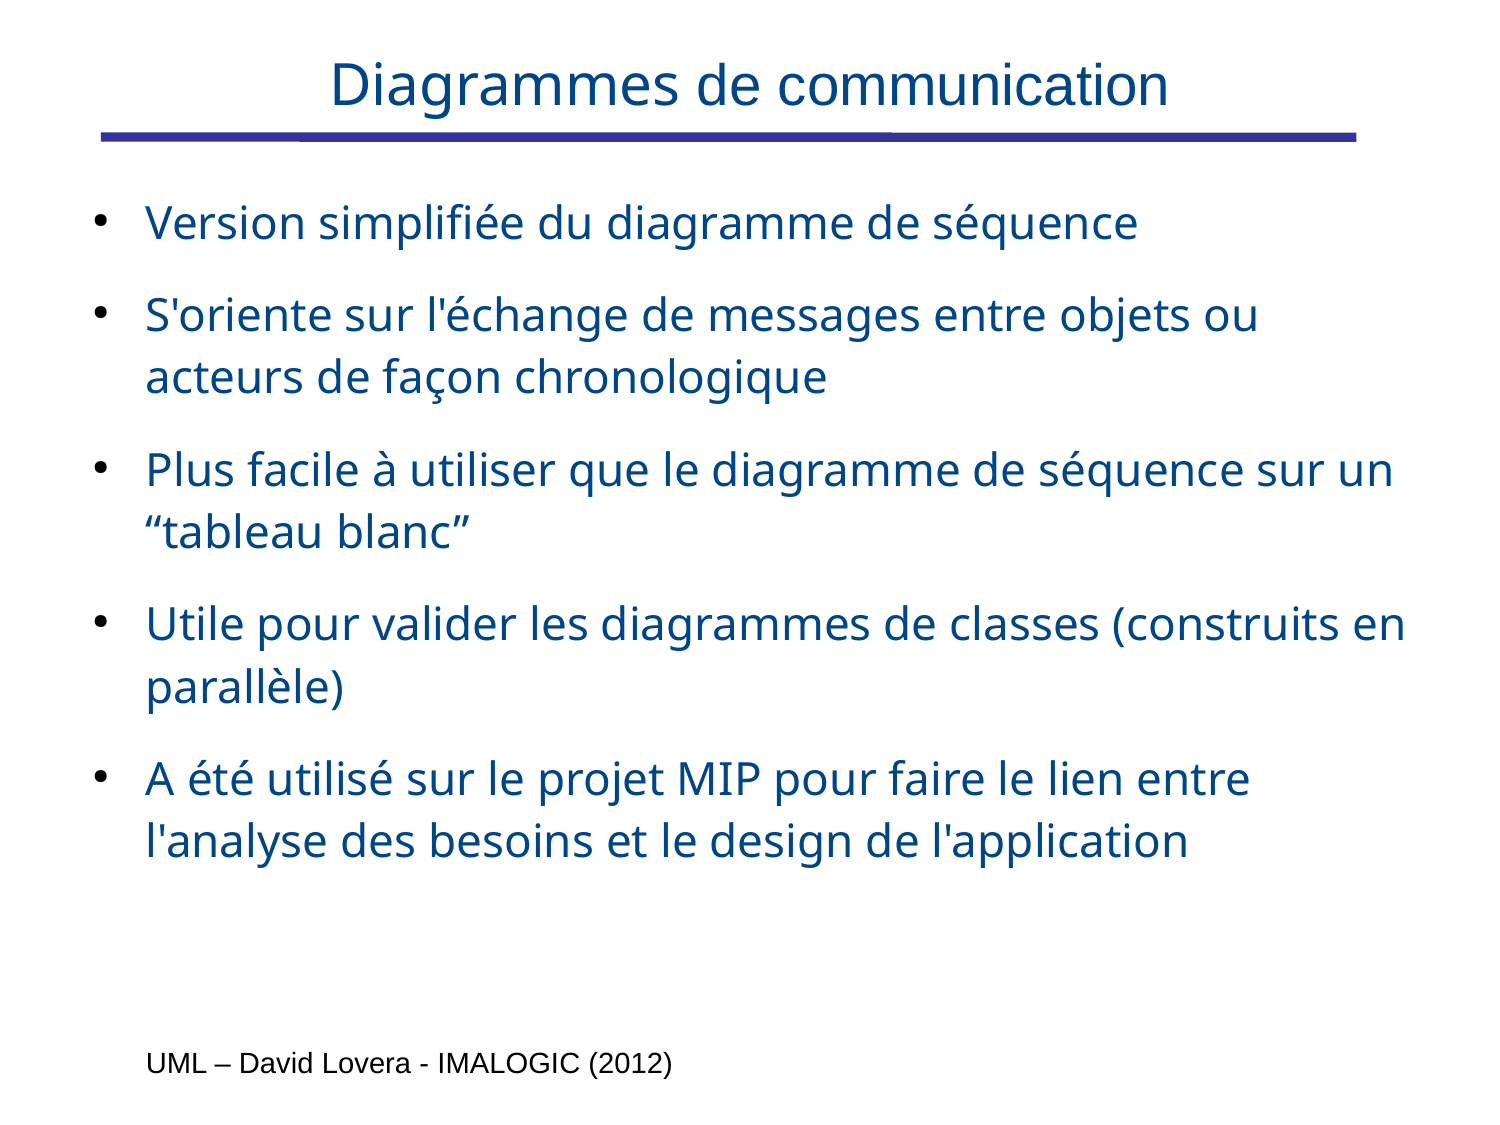

# Diagrammes de communication
Version simplifiée du diagramme de séquence
S'oriente sur l'échange de messages entre objets ou acteurs de façon chronologique
Plus facile à utiliser que le diagramme de séquence sur un “tableau blanc”
Utile pour valider les diagrammes de classes (construits en parallèle)
A été utilisé sur le projet MIP pour faire le lien entre l'analyse des besoins et le design de l'application
UML – David Lovera - IMALOGIC (2012)